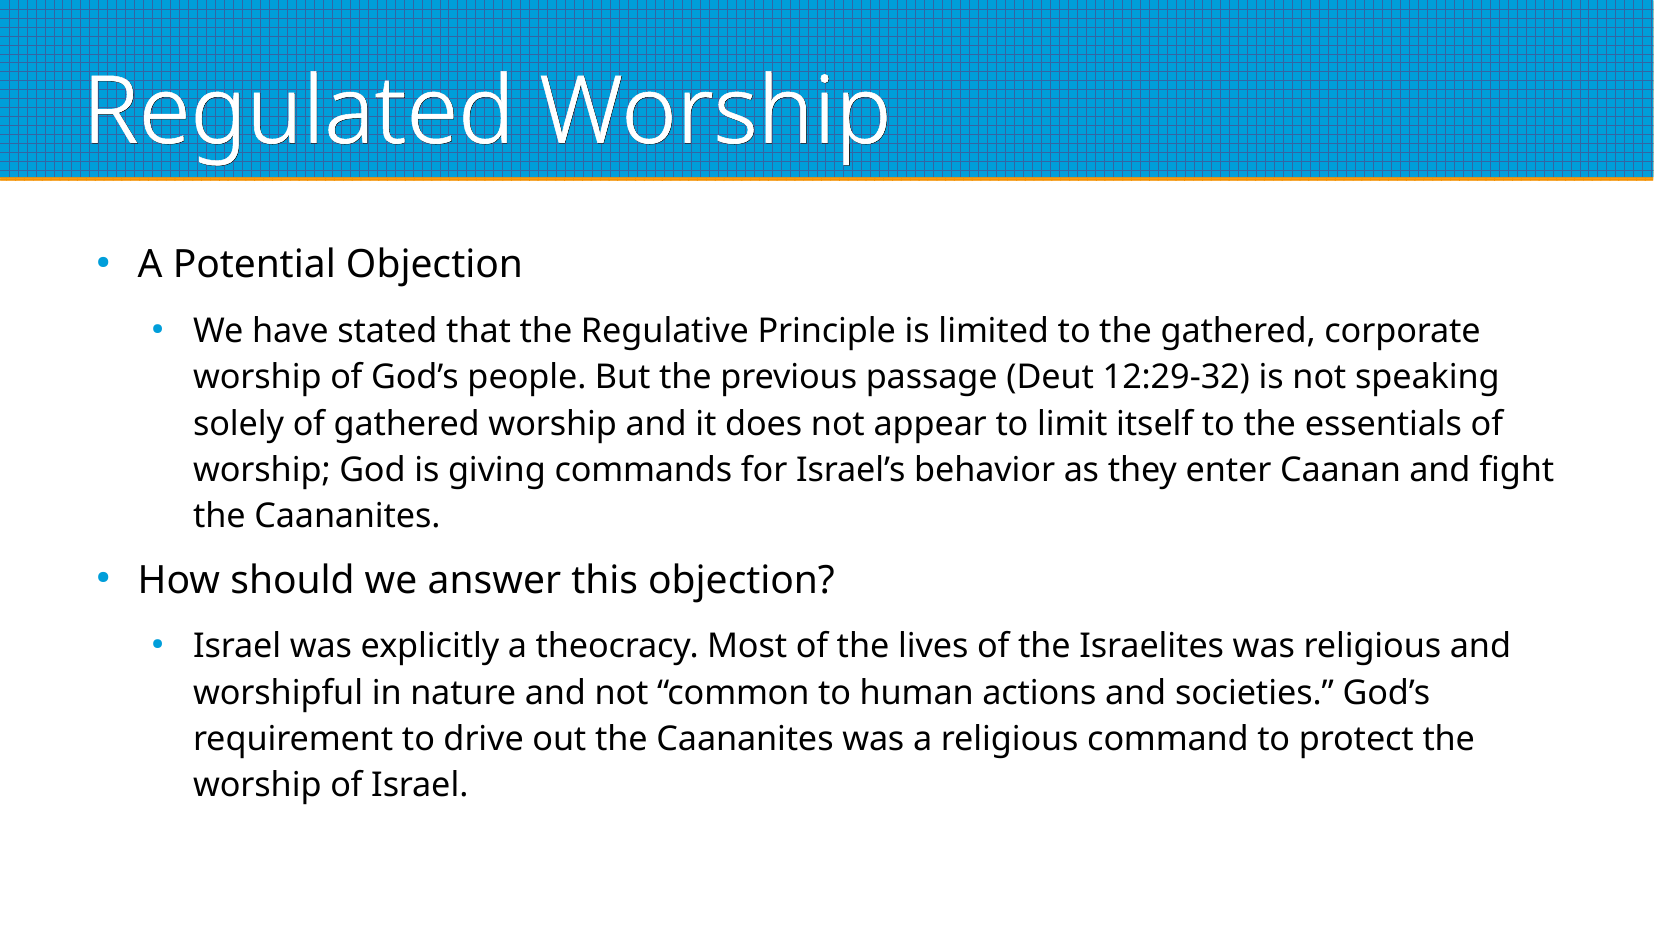

# Regulated Worship
A Potential Objection
We have stated that the Regulative Principle is limited to the gathered, corporate worship of God’s people. But the previous passage (Deut 12:29-32) is not speaking solely of gathered worship and it does not appear to limit itself to the essentials of worship; God is giving commands for Israel’s behavior as they enter Caanan and fight the Caananites.
How should we answer this objection?
Israel was explicitly a theocracy. Most of the lives of the Israelites was religious and worshipful in nature and not “common to human actions and societies.” God’s requirement to drive out the Caananites was a religious command to protect the worship of Israel.